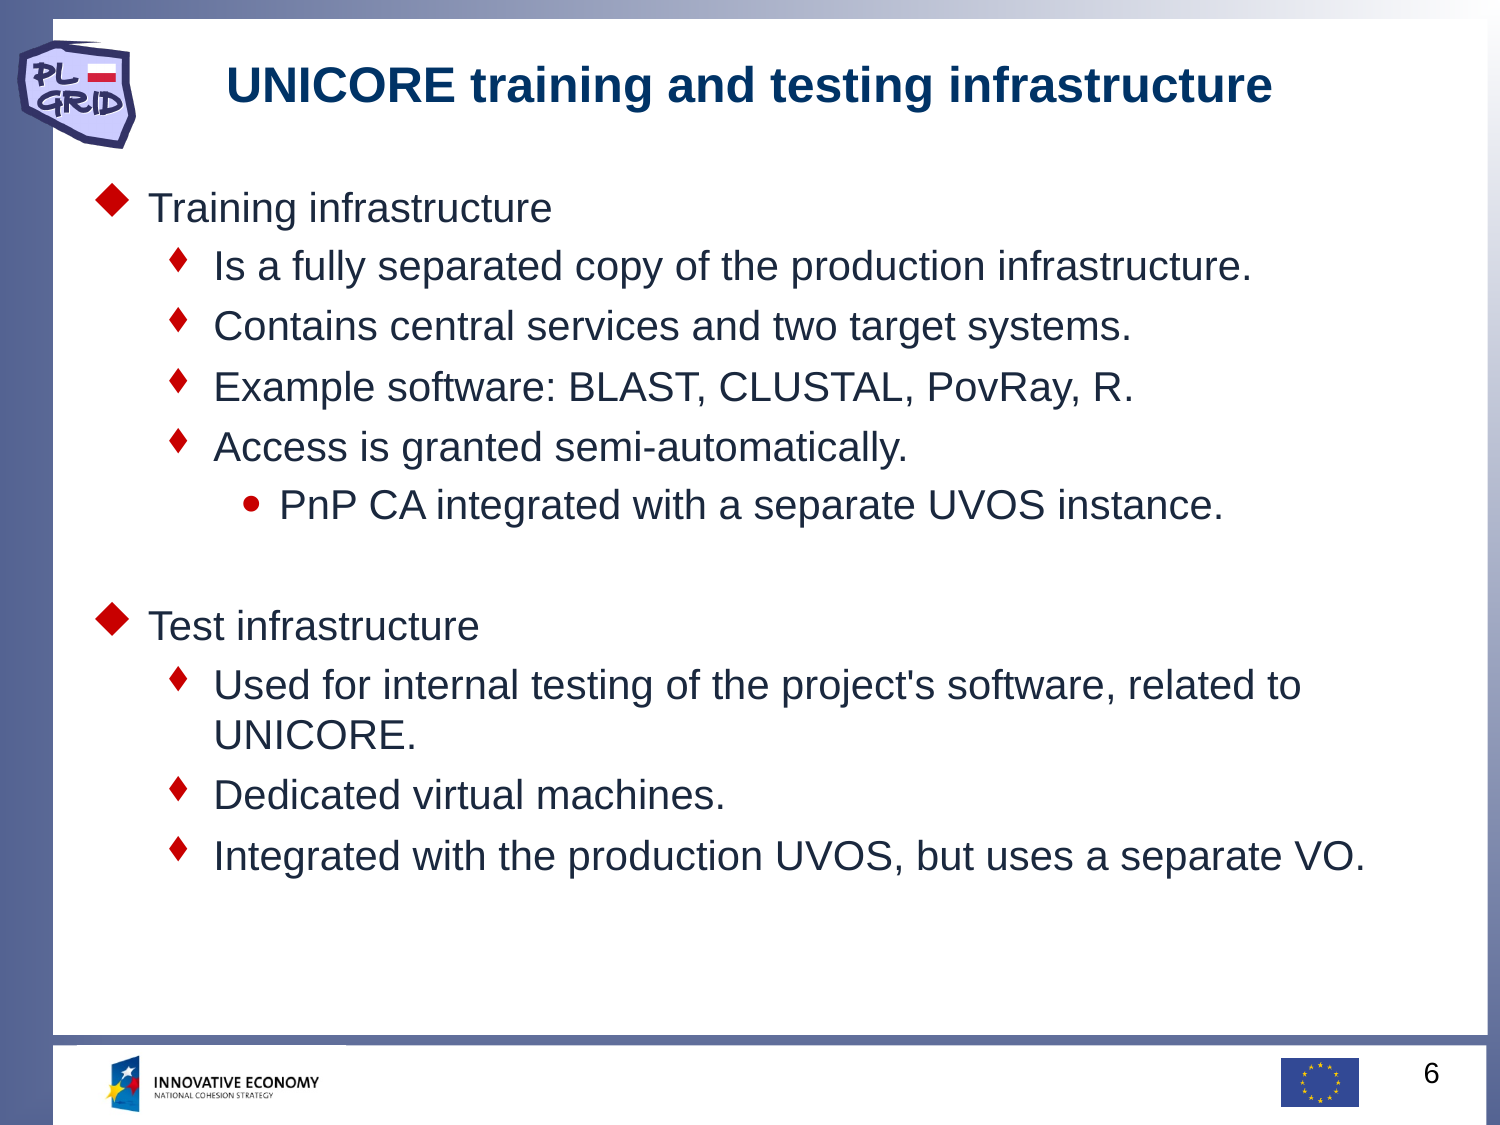

# UNICORE training and testing infrastructure
Training infrastructure
Is a fully separated copy of the production infrastructure.
Contains central services and two target systems.
Example software: BLAST, CLUSTAL, PovRay, R.
Access is granted semi-automatically.
PnP CA integrated with a separate UVOS instance.
Test infrastructure
Used for internal testing of the project's software, related to UNICORE.
Dedicated virtual machines.
Integrated with the production UVOS, but uses a separate VO.